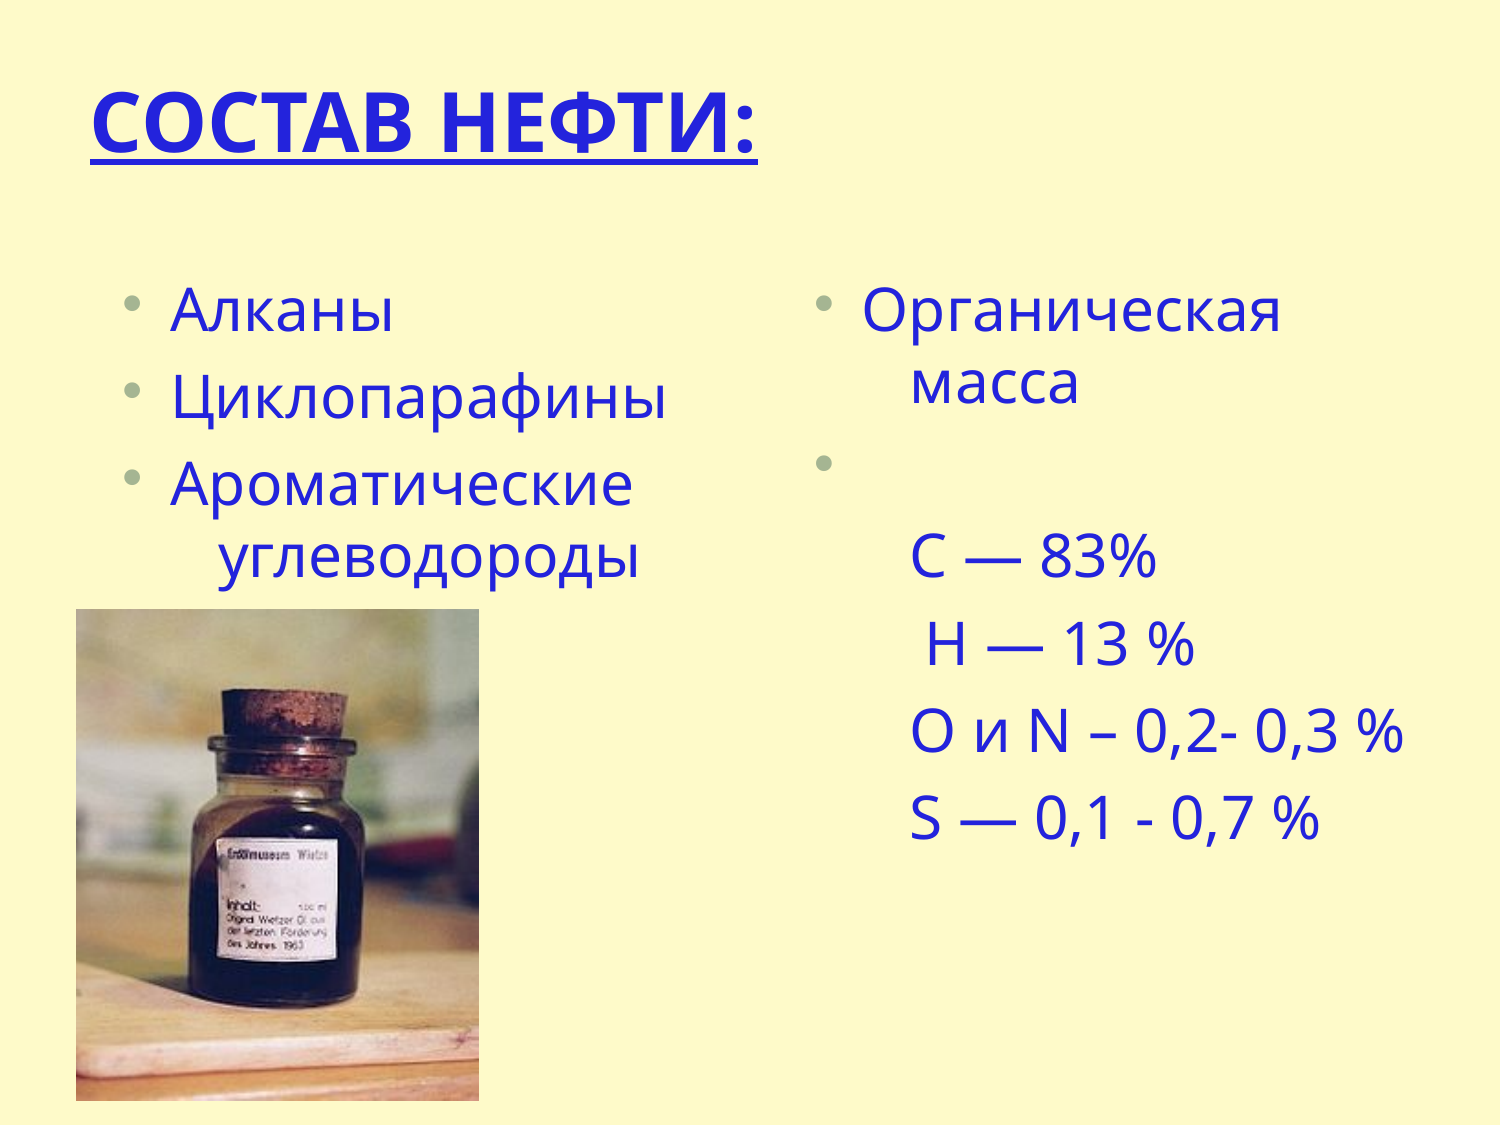

# Состав нефти:
Алканы
Циклопарафины
Ароматические углеводороды
Органическая масса
 C — 83%
 H — 13 %
 O и N – 0,2- 0,3 %
 S — 0,1 - 0,7 %